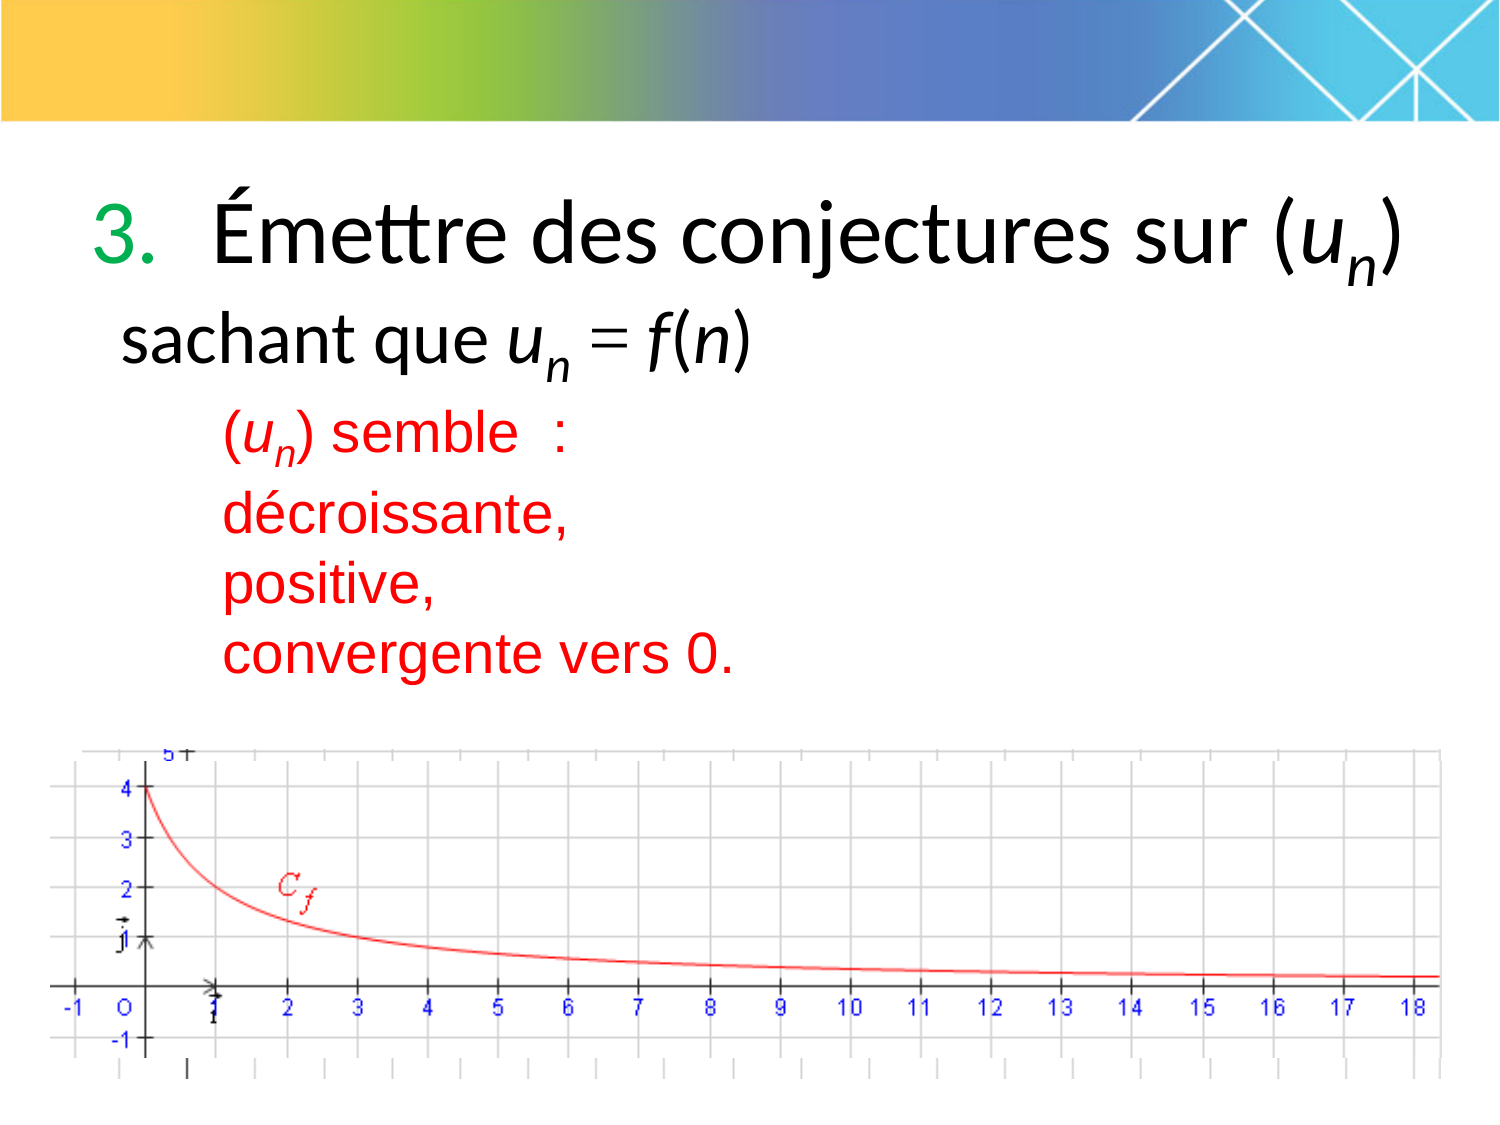

# Émettre des conjectures sur (un)
sachant que un = f(n)
 (un) semble :
 décroissante,
 positive,
 convergente vers 0.